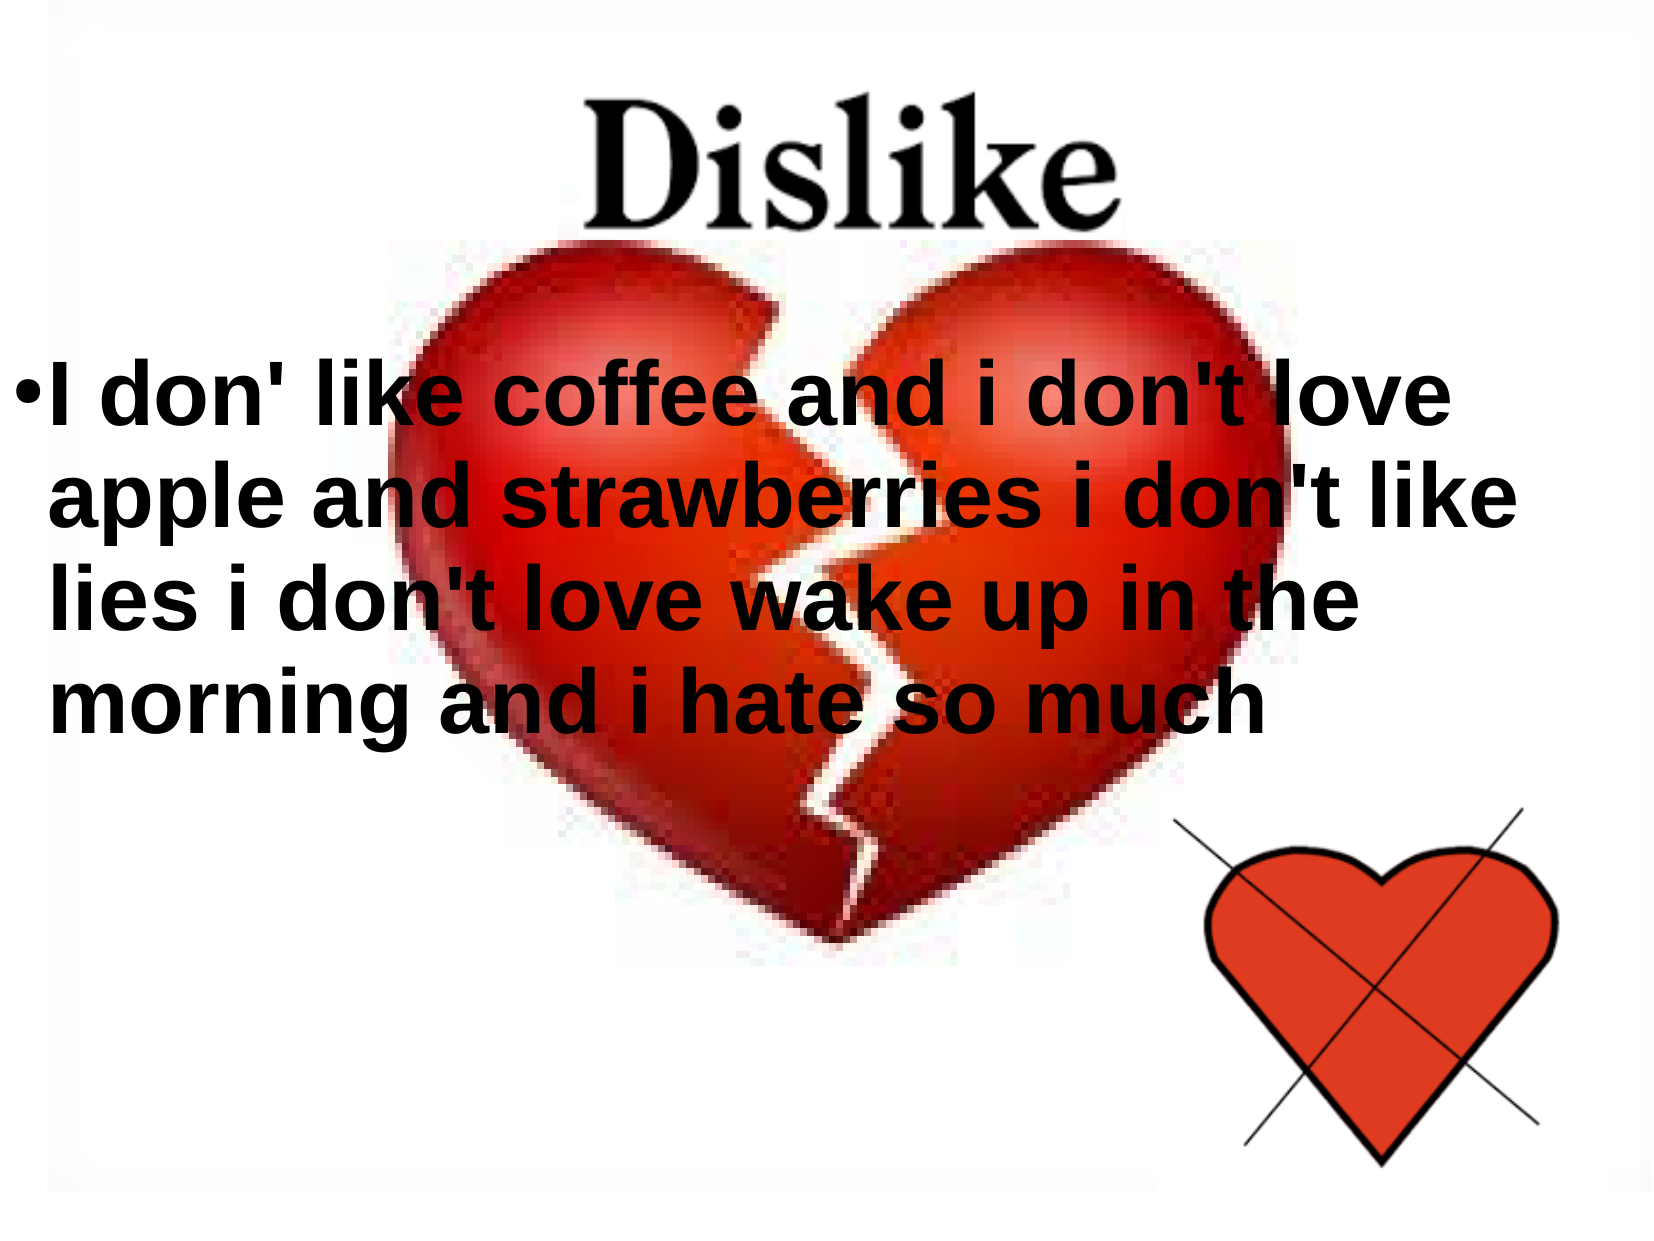

# I don' like coffee and i don't love apple and strawberries i don't like lies i don't love wake up in the morning and i hate so much